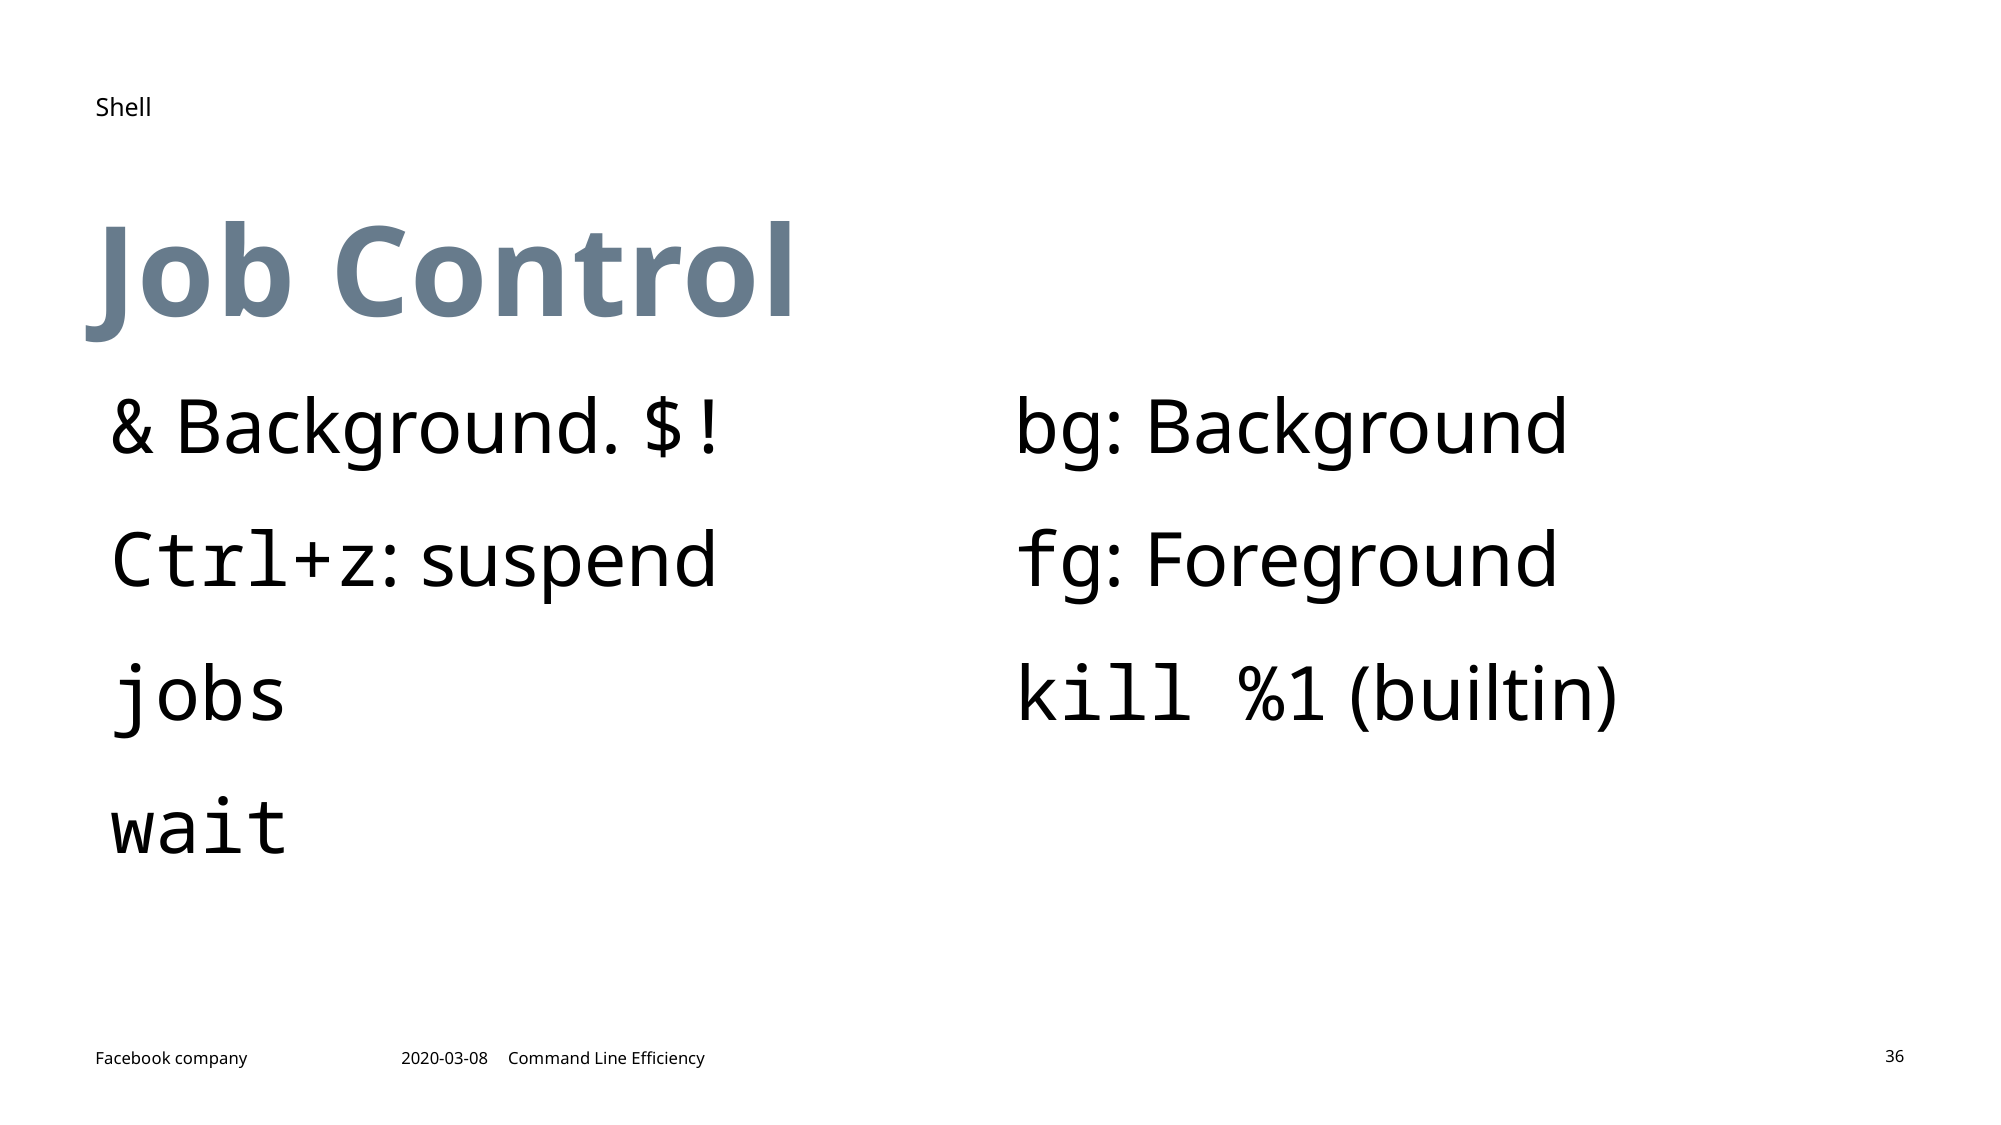

Shell
# Job Control
| & Background. $! Ctrl+z: suspend jobs wait | bg: Background fg: Foreground kill %1 (builtin) |
| --- | --- |
2020-03-08
Command Line Efficiency